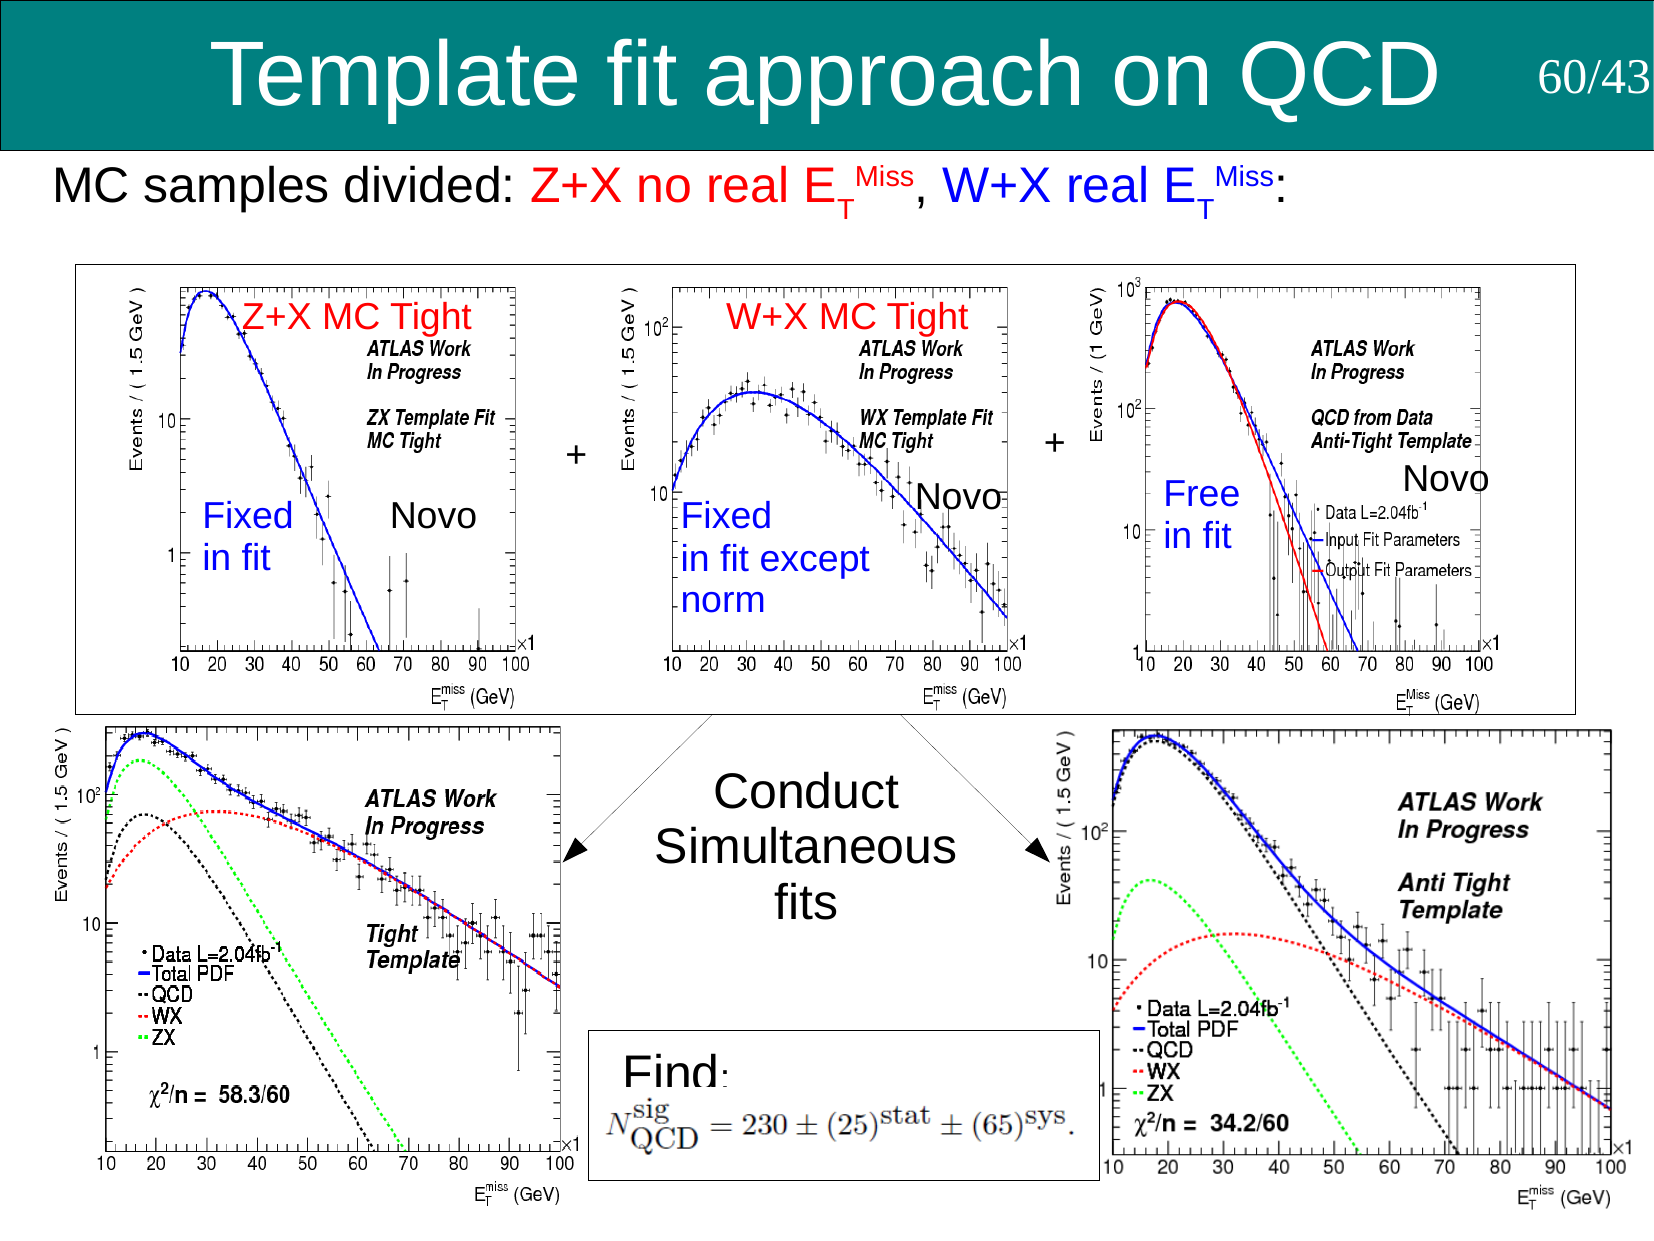

# Template fit approach on QCD
60
MC samples divided: Z+X no real ETMiss, W+X real ETMiss:
Z+X MC Tight
W+X MC Tight
+
+
Novo
Free
in fit
Novo
Fixed
in fit
Novo
Fixed
in fit except norm
Conduct
Simultaneous fits
Find: